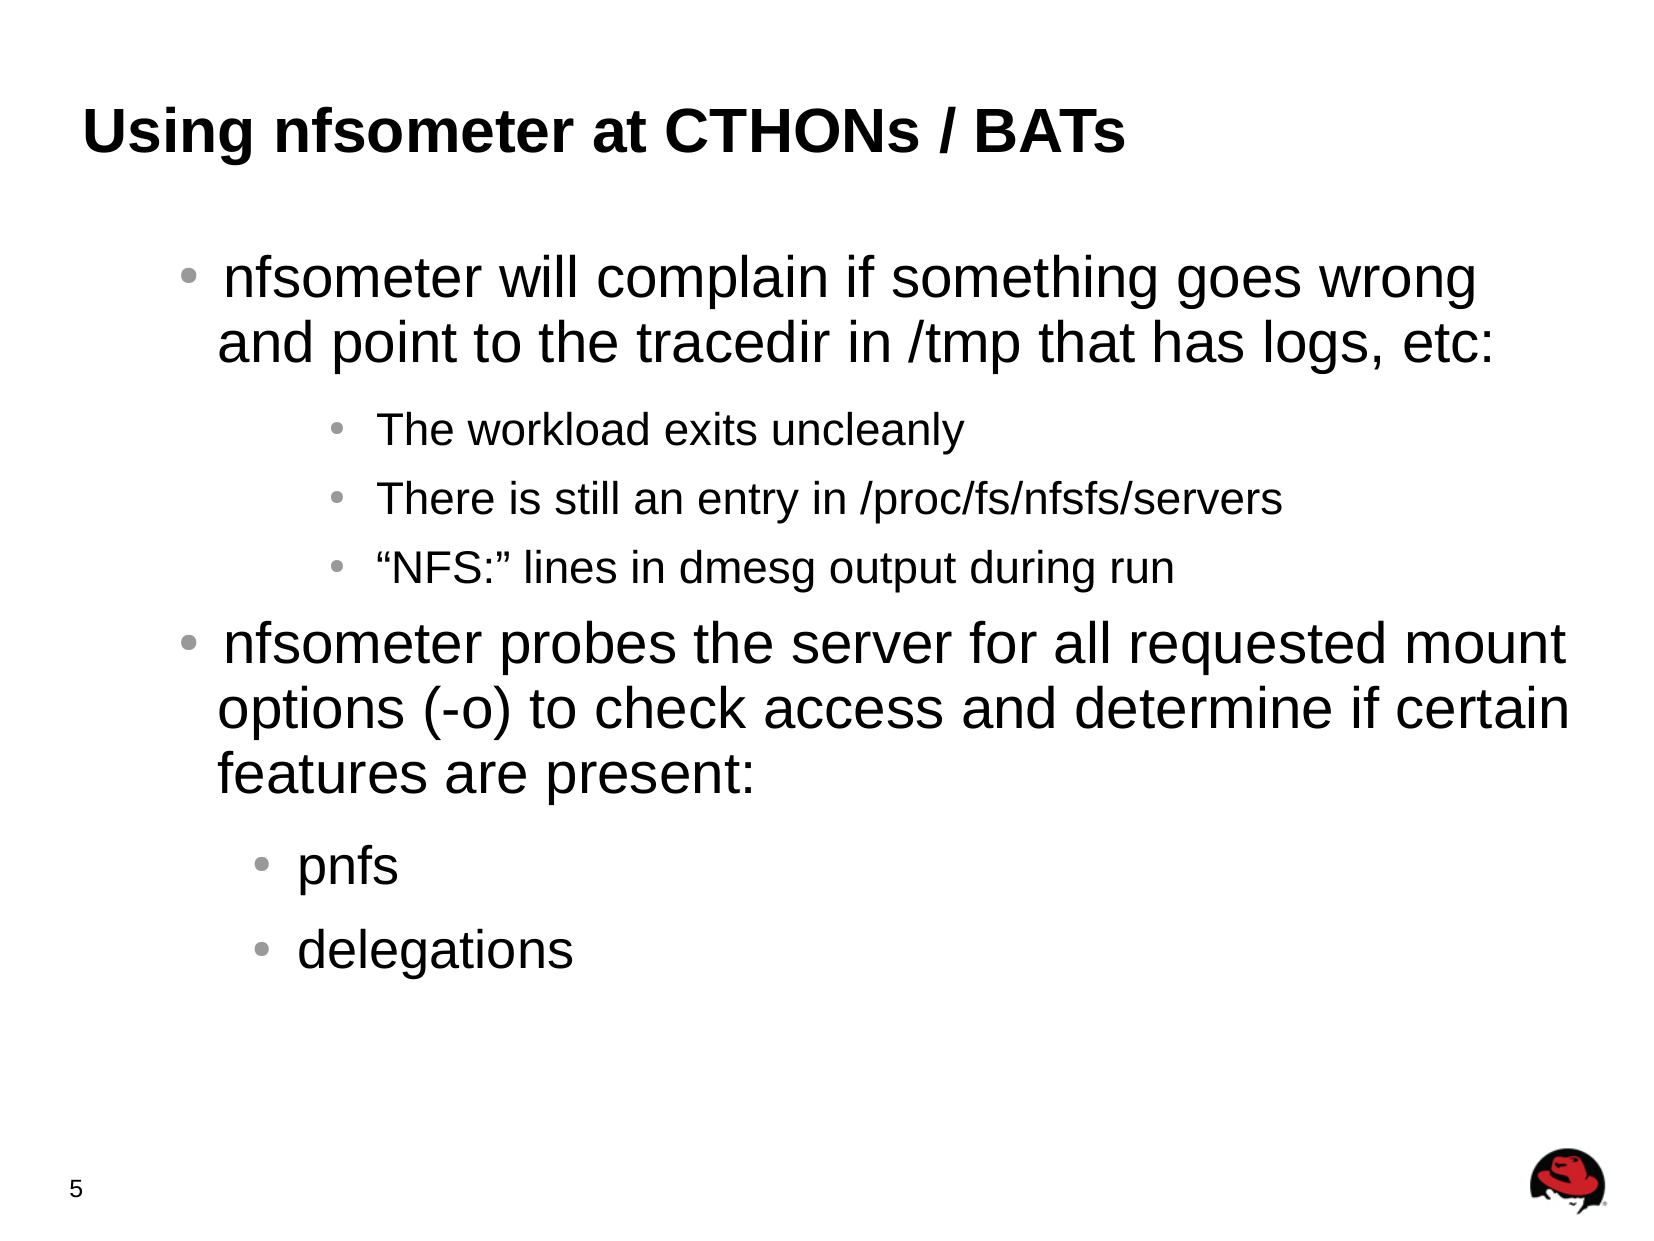

# Using nfsometer at CTHONs / BATs
nfsometer will complain if something goes wrong and point to the tracedir in /tmp that has logs, etc:
The workload exits uncleanly
There is still an entry in /proc/fs/nfsfs/servers
“NFS:” lines in dmesg output during run
nfsometer probes the server for all requested mount options (-o) to check access and determine if certain features are present:
pnfs
delegations